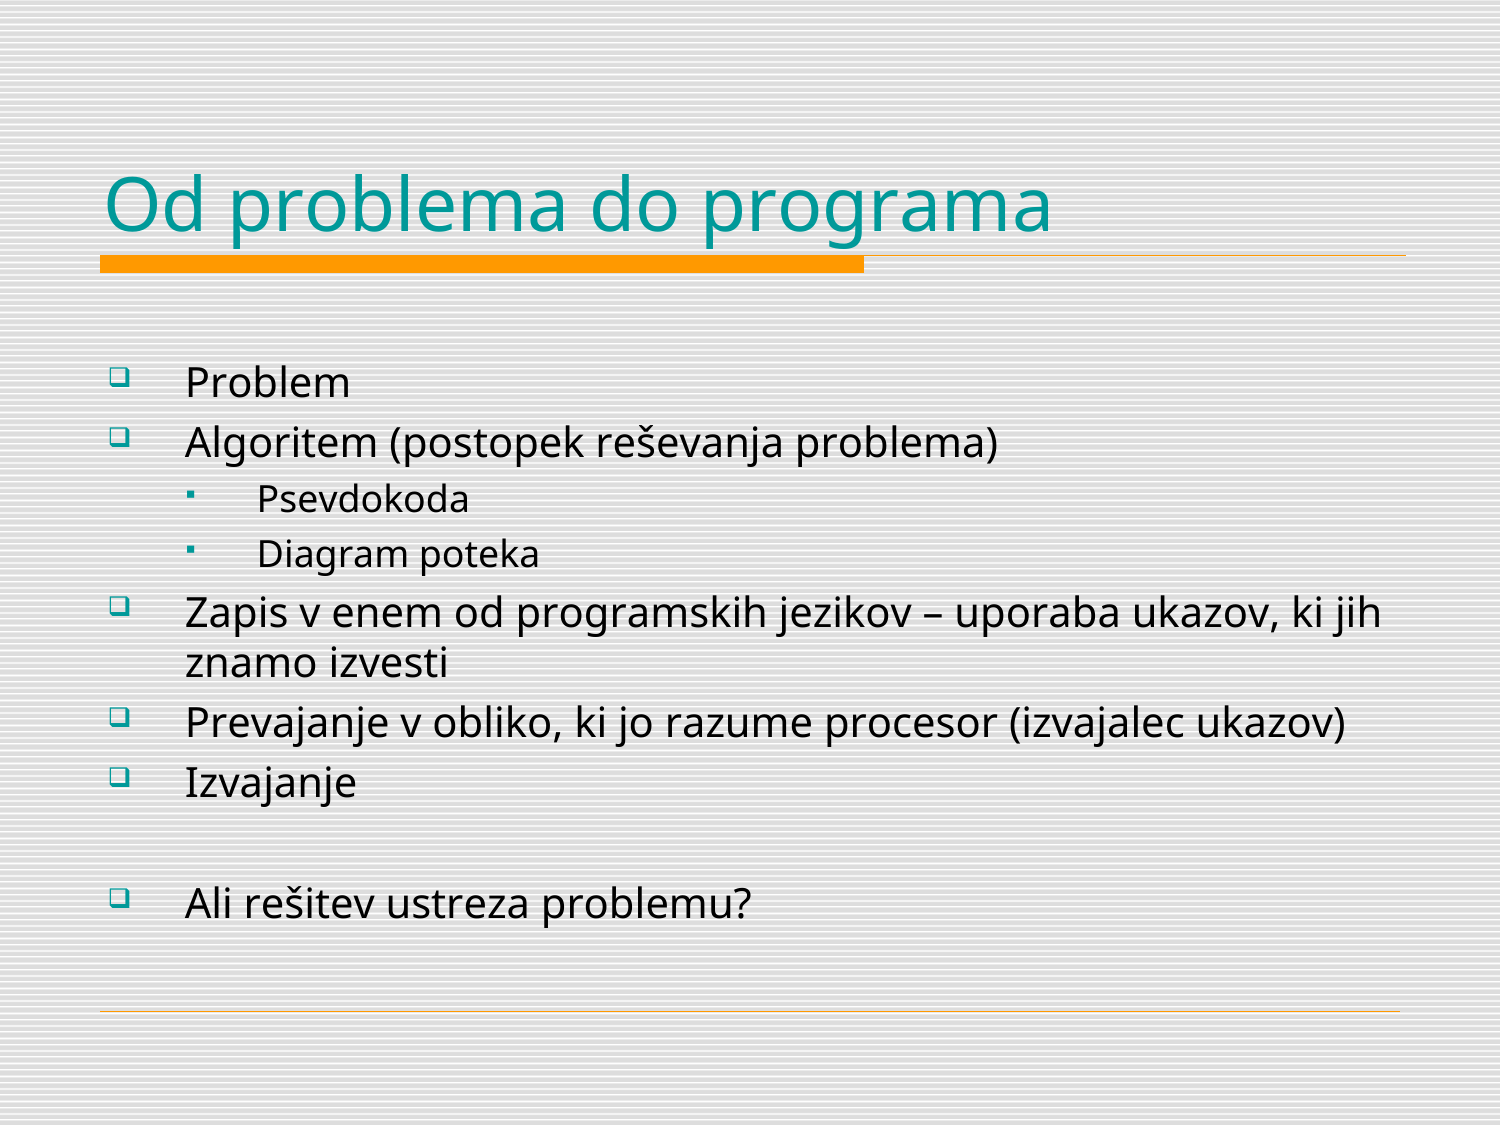

# Od problema do programa
Problem
Algoritem (postopek reševanja problema)
Psevdokoda
Diagram poteka
Zapis v enem od programskih jezikov – uporaba ukazov, ki jih znamo izvesti
Prevajanje v obliko, ki jo razume procesor (izvajalec ukazov)
Izvajanje
Ali rešitev ustreza problemu?